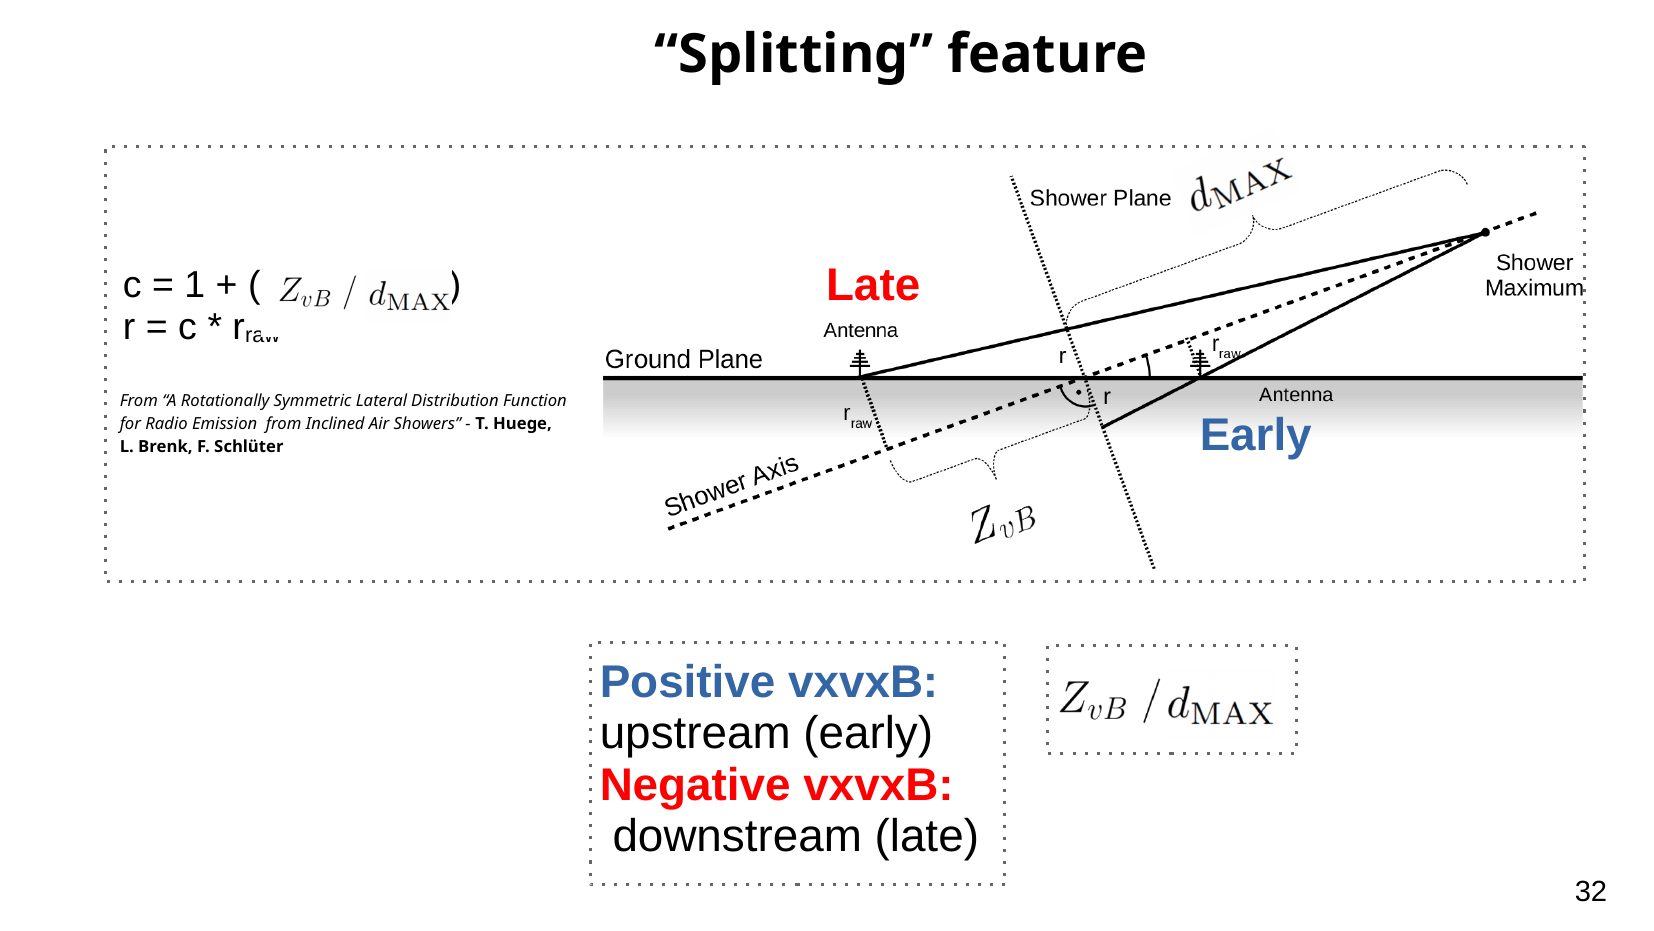

“Splitting” feature
Late
c = 1 + ( )
r = c * rraw
From “A Rotationally Symmetric Lateral Distribution Function for Radio Emission from Inclined Air Showers” - T. Huege, L. Brenk, F. Schlüter
Early
Positive vxvxB:
upstream (early)
Negative vxvxB:
 downstream (late)